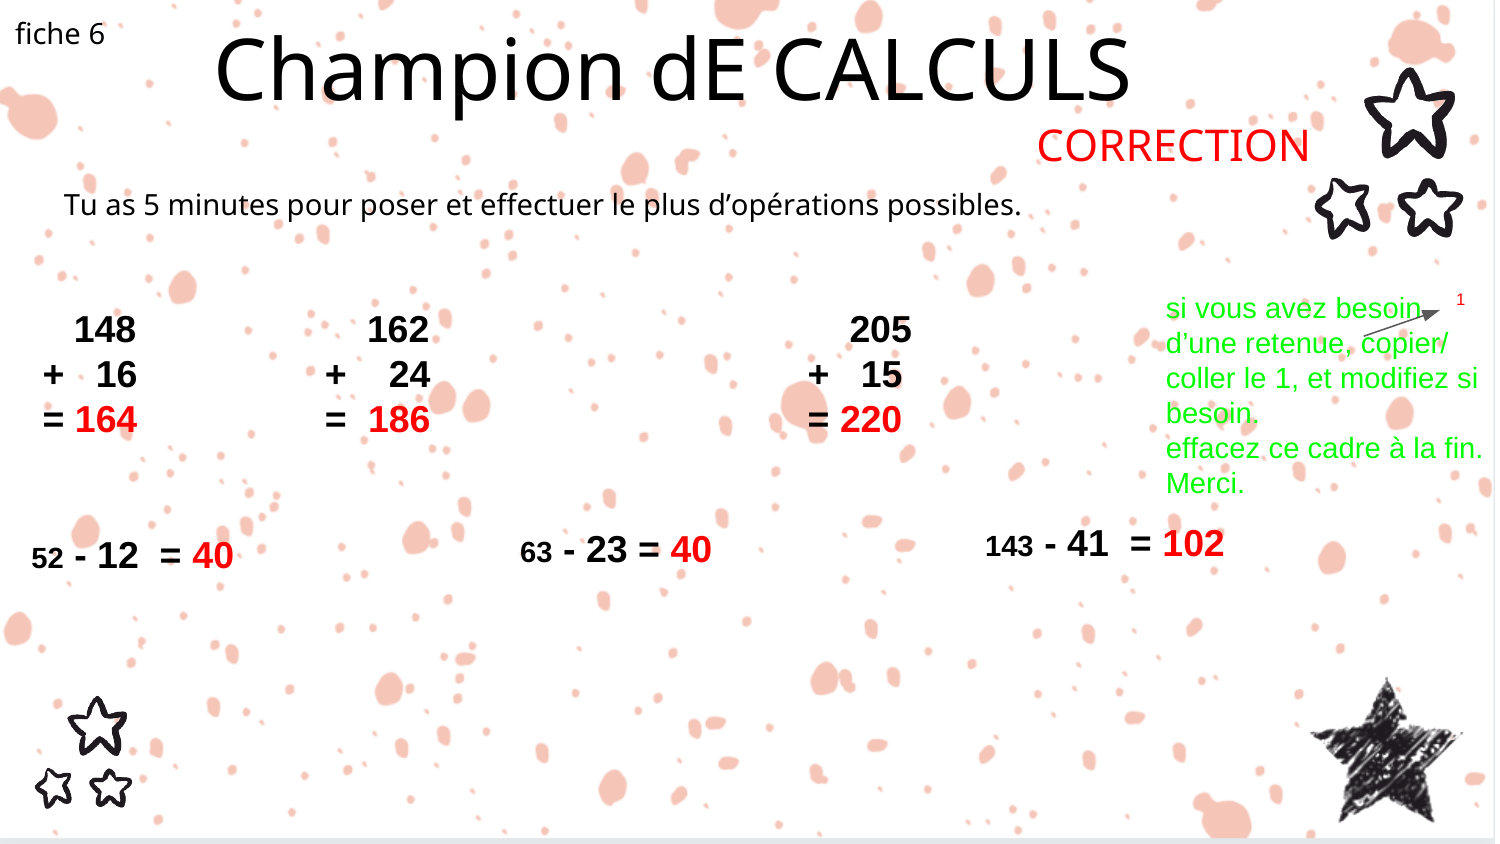

fiche 6
Champion dE CALCULS
CORRECTION
Tu as 5 minutes pour poser et effectuer le plus d’opérations possibles.
si vous avez besoin d’une retenue, copier/ coller le 1, et modifiez si besoin.
effacez ce cadre à la fin.
Merci.
1
 148
+ 16
= 164
 162
+ 24
= 186
 205
+ 15
= 220
 143 - 41 = 102
 63 - 23 = 40
 52 - 12 = 40